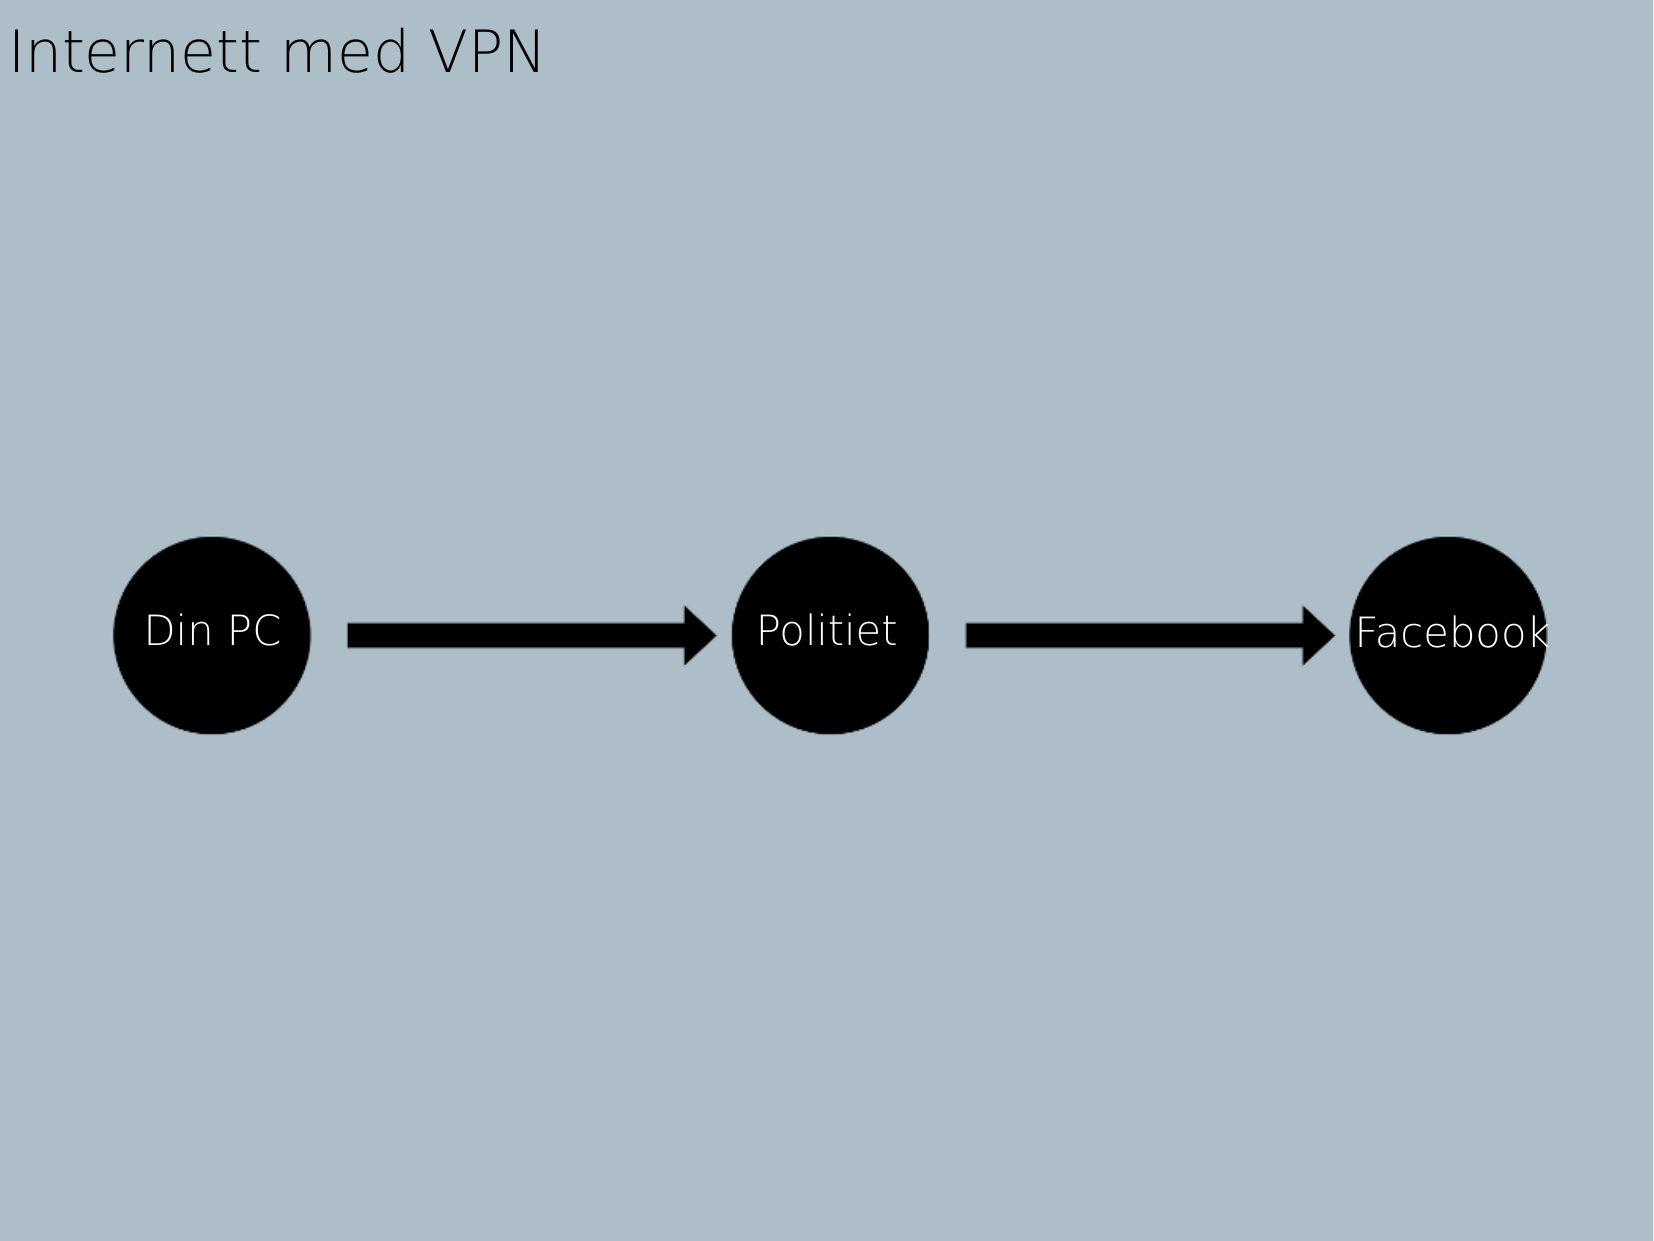

# Internett med VPN
Din PC
Politiet
Facebook